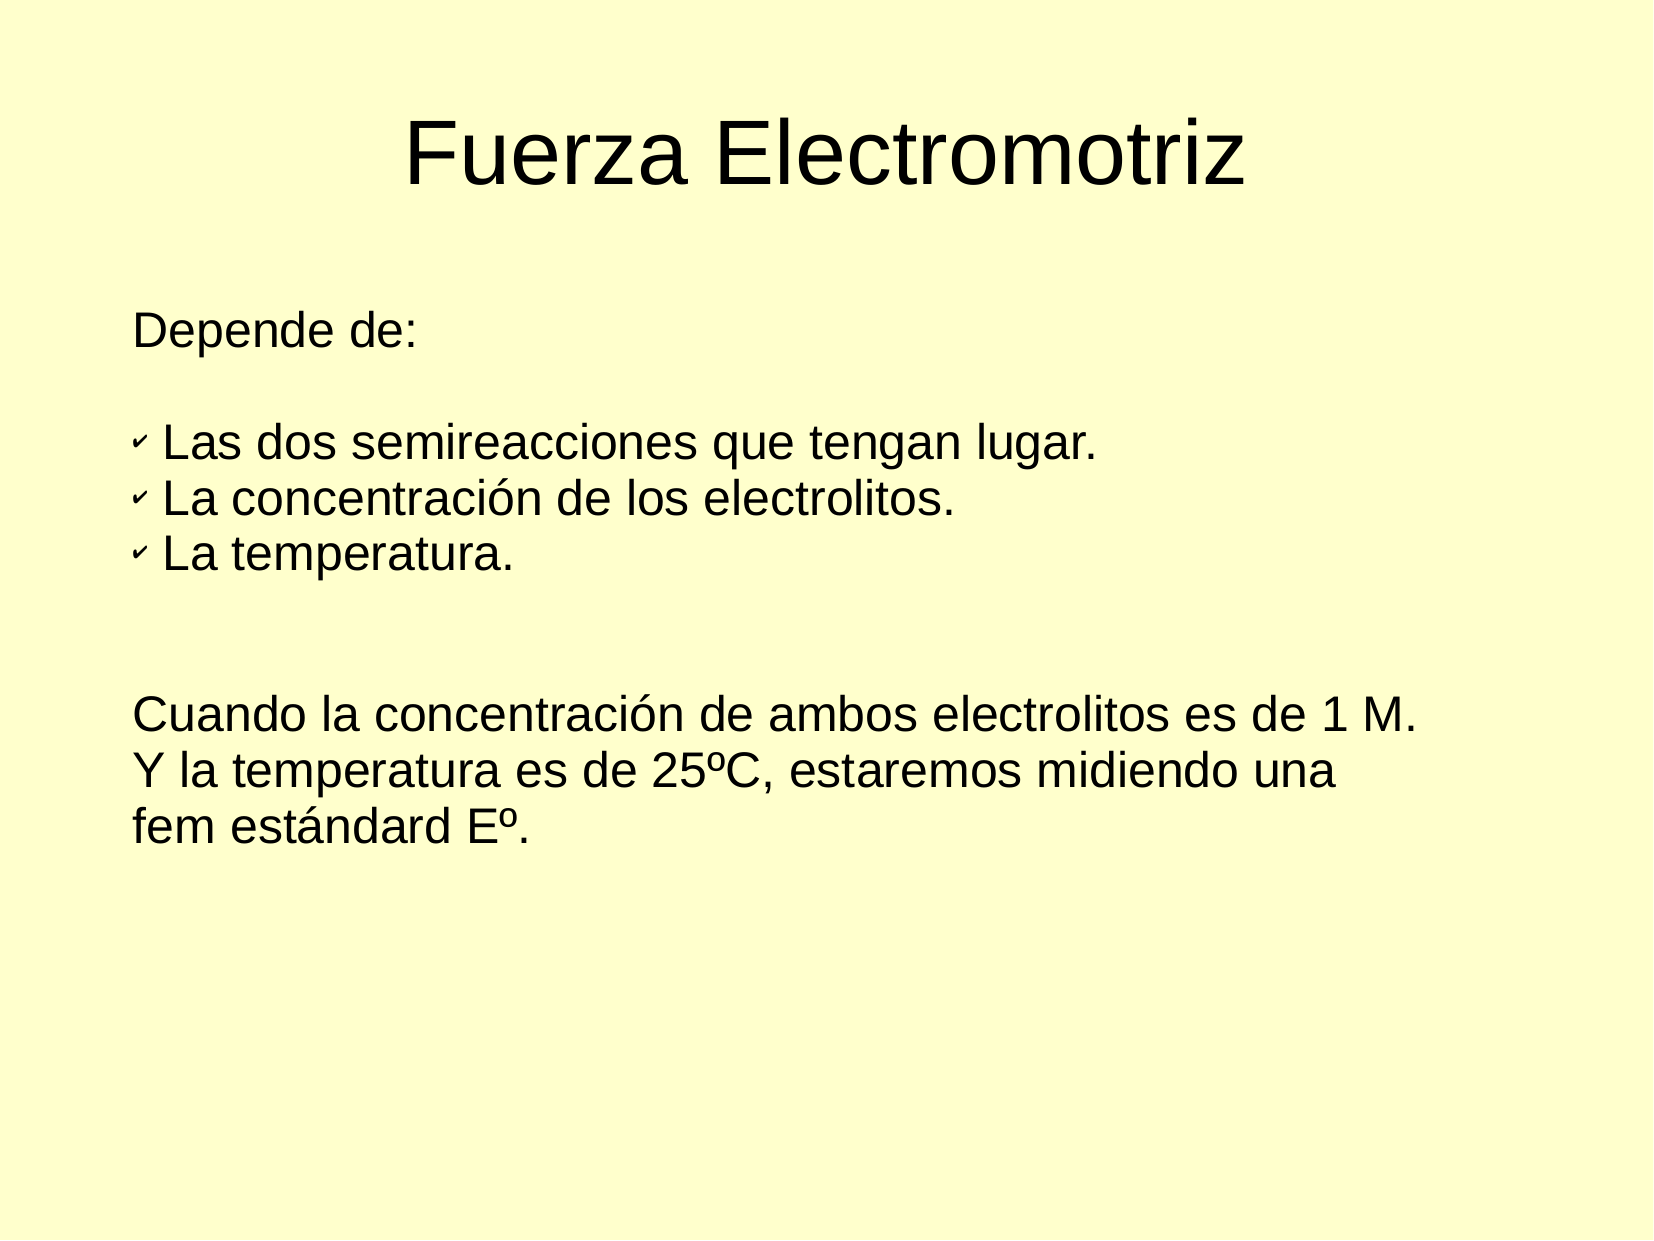

# Fuerza Electromotriz
Depende de:
Las dos semireacciones que tengan lugar.
La concentración de los electrolitos.
La temperatura.
Cuando la concentración de ambos electrolitos es de 1 M.
Y la temperatura es de 25ºC, estaremos midiendo una fem estándard Eº.